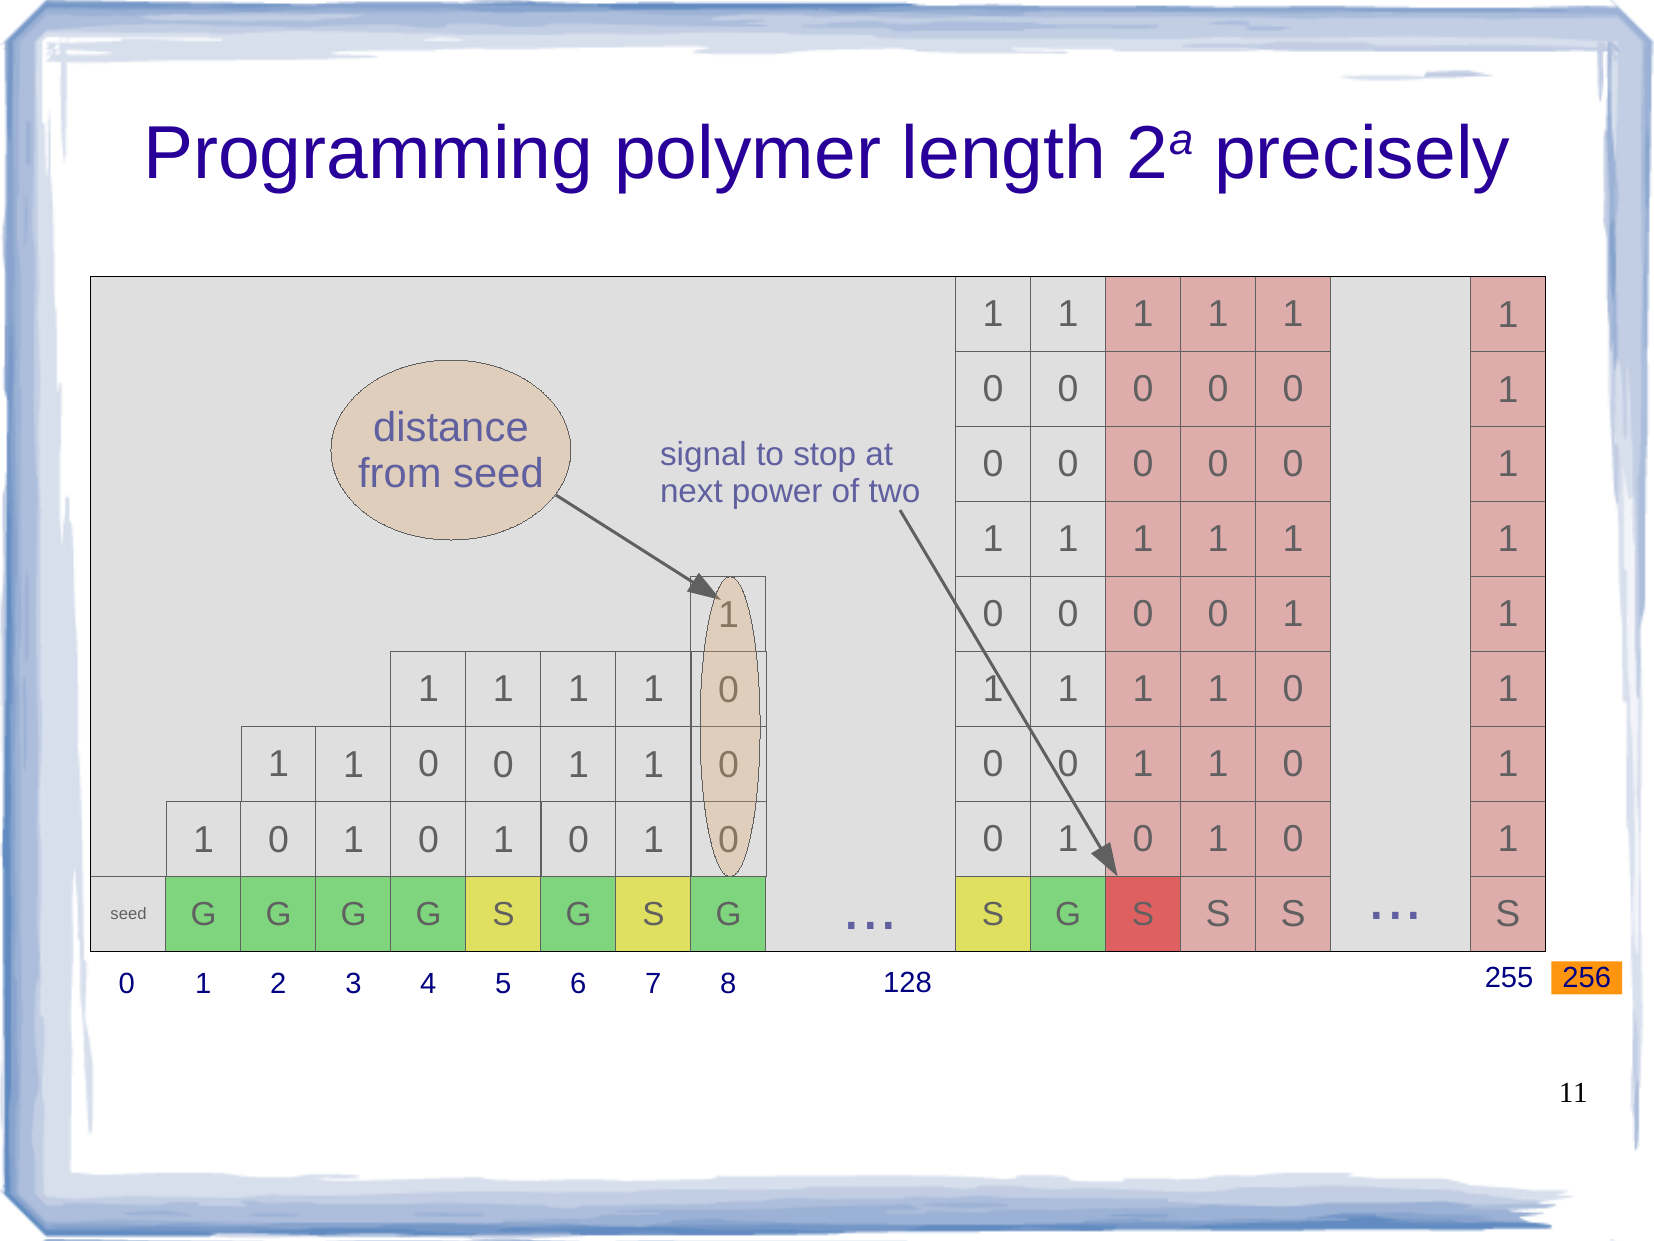

# Programming polymer length 2a precisely
1
1
1
1
1
0
0
0
0
0
0
0
0
0
0
1
1
1
1
1
0
0
0
0
1
1
1
1
1
0
0
0
1
1
0
0
1
0
1
0
1
1
1
1
1
1
1
1
...
S
S
S
distance
from seed
signal to stop at next power of two
1
1
1
1
1
0
1
0
1
0
1
1
0
1
0
1
0
1
0
1
0
...
seed
G
G
G
G
G
G
S
S
G
G
S
S
G
G
S
G
S
255
128
0
1
2
3
4
5
6
7
8
256
11